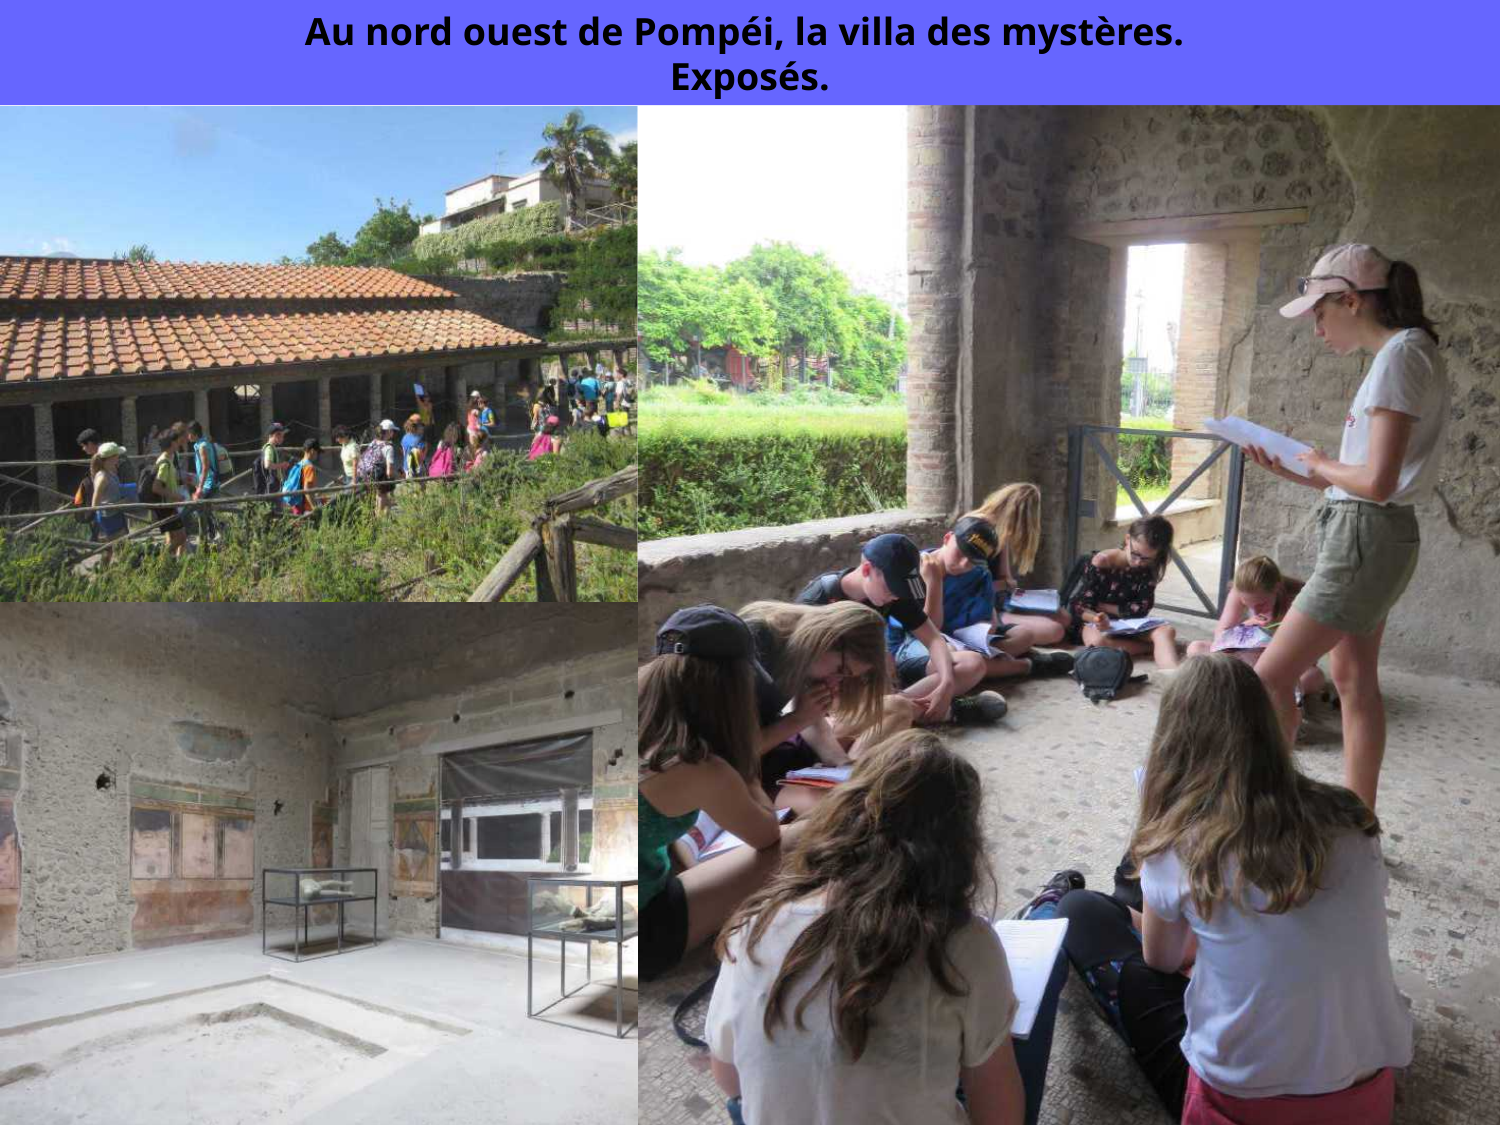

Au nord ouest de Pompéi, la villa des mystères.
Exposés.